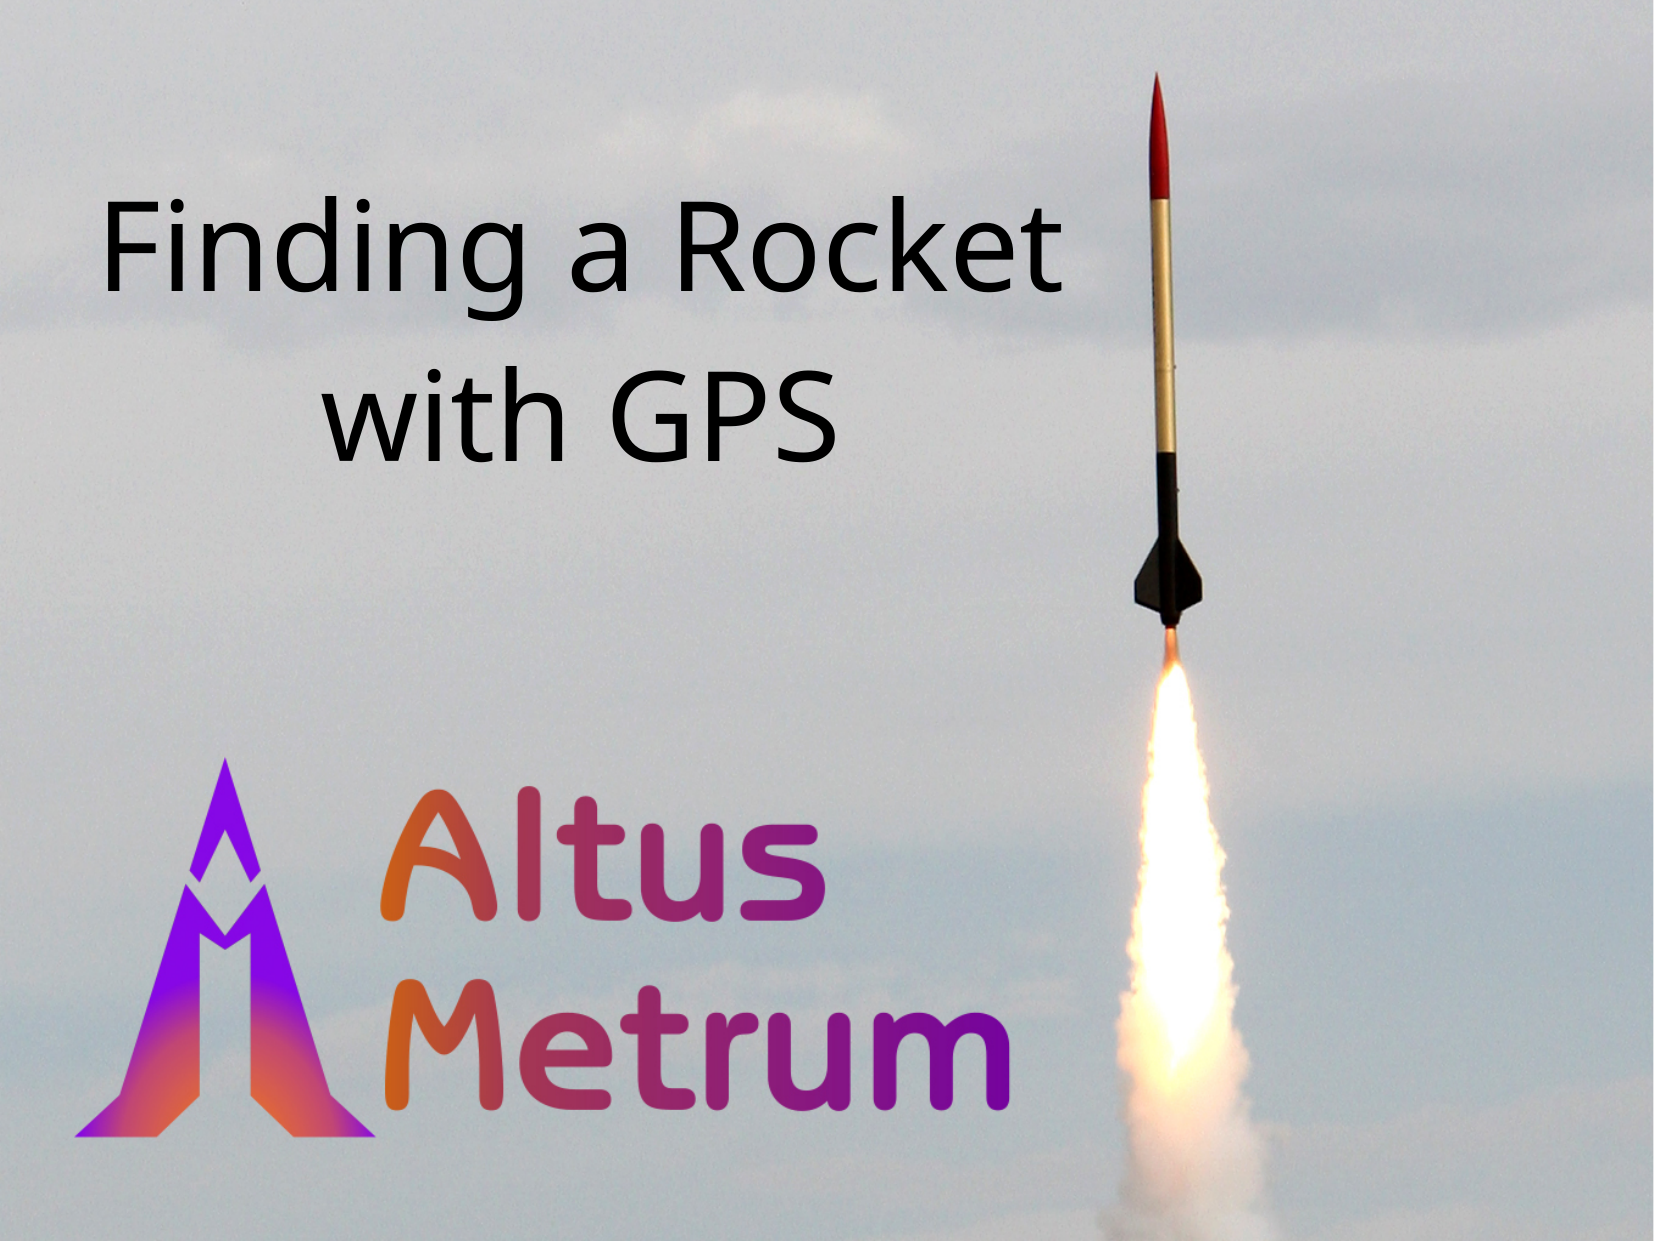

# Subtitle - Planning
Finding a Rocket with GPS